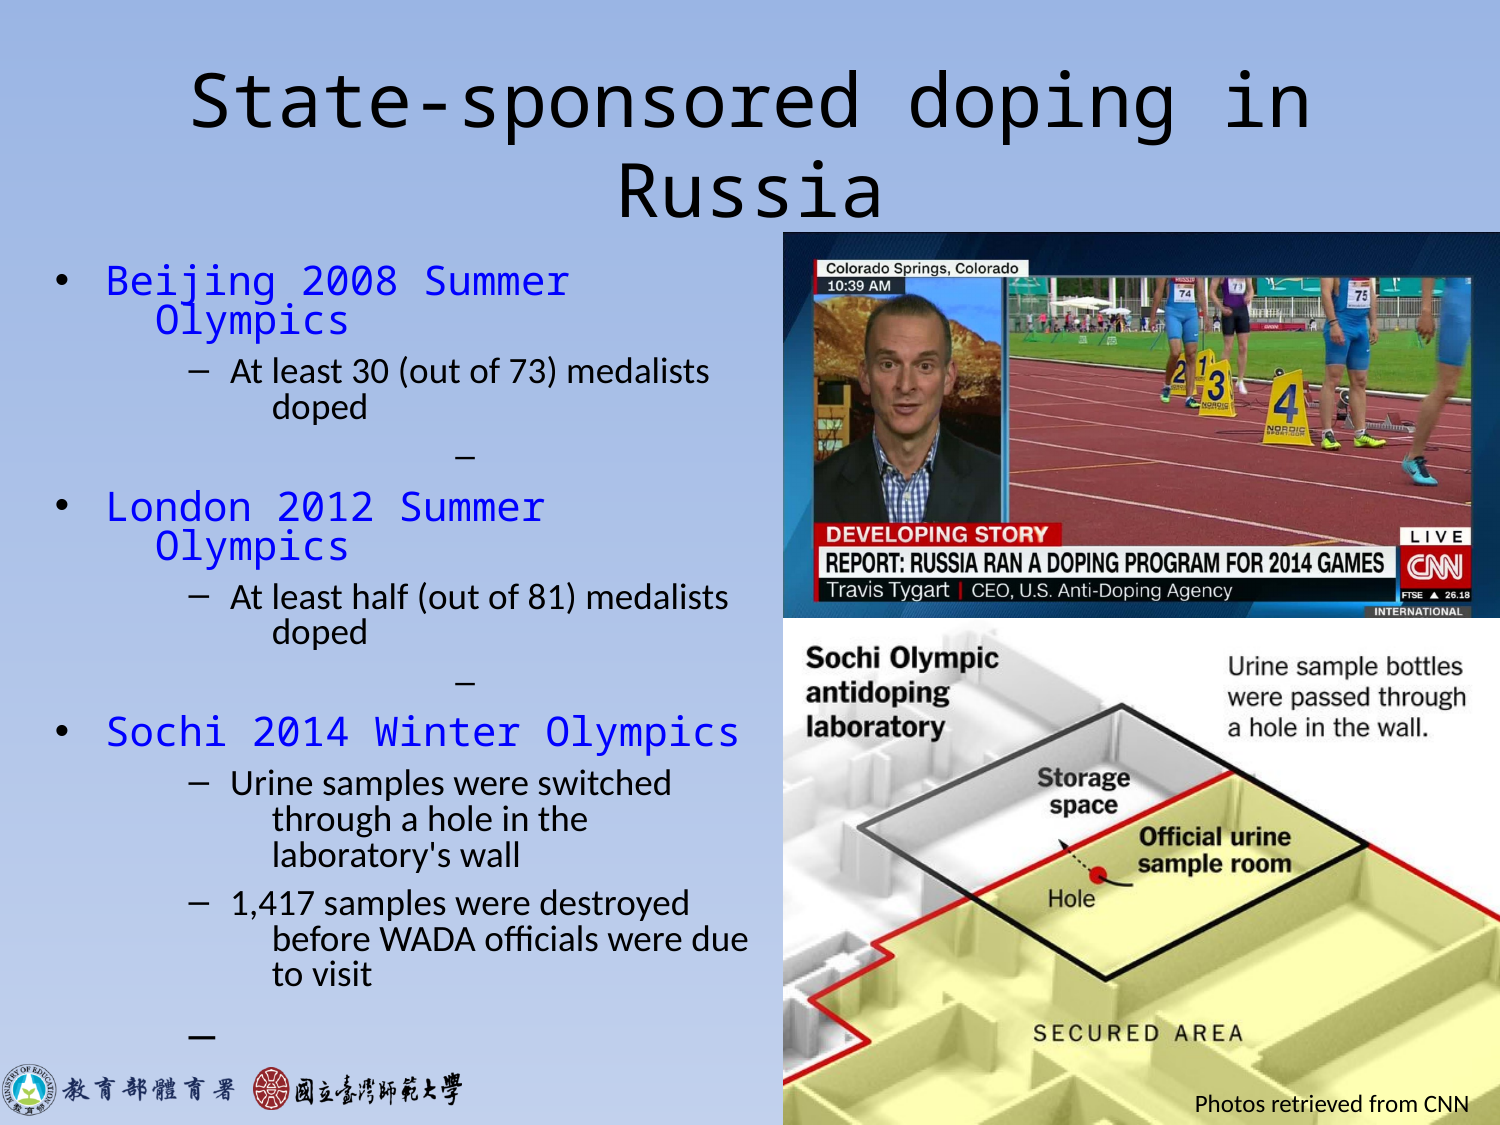

# State-sponsored doping in Russia
Beijing 2008 Summer Olympics
At least 30 (out of 73) medalists doped
London 2012 Summer Olympics
At least half (out of 81) medalists doped
Sochi 2014 Winter Olympics
Urine samples were switched through a hole in the laboratory's wall
1,417 samples were destroyed before WADA officials were due to visit
Photos retrieved from CNN